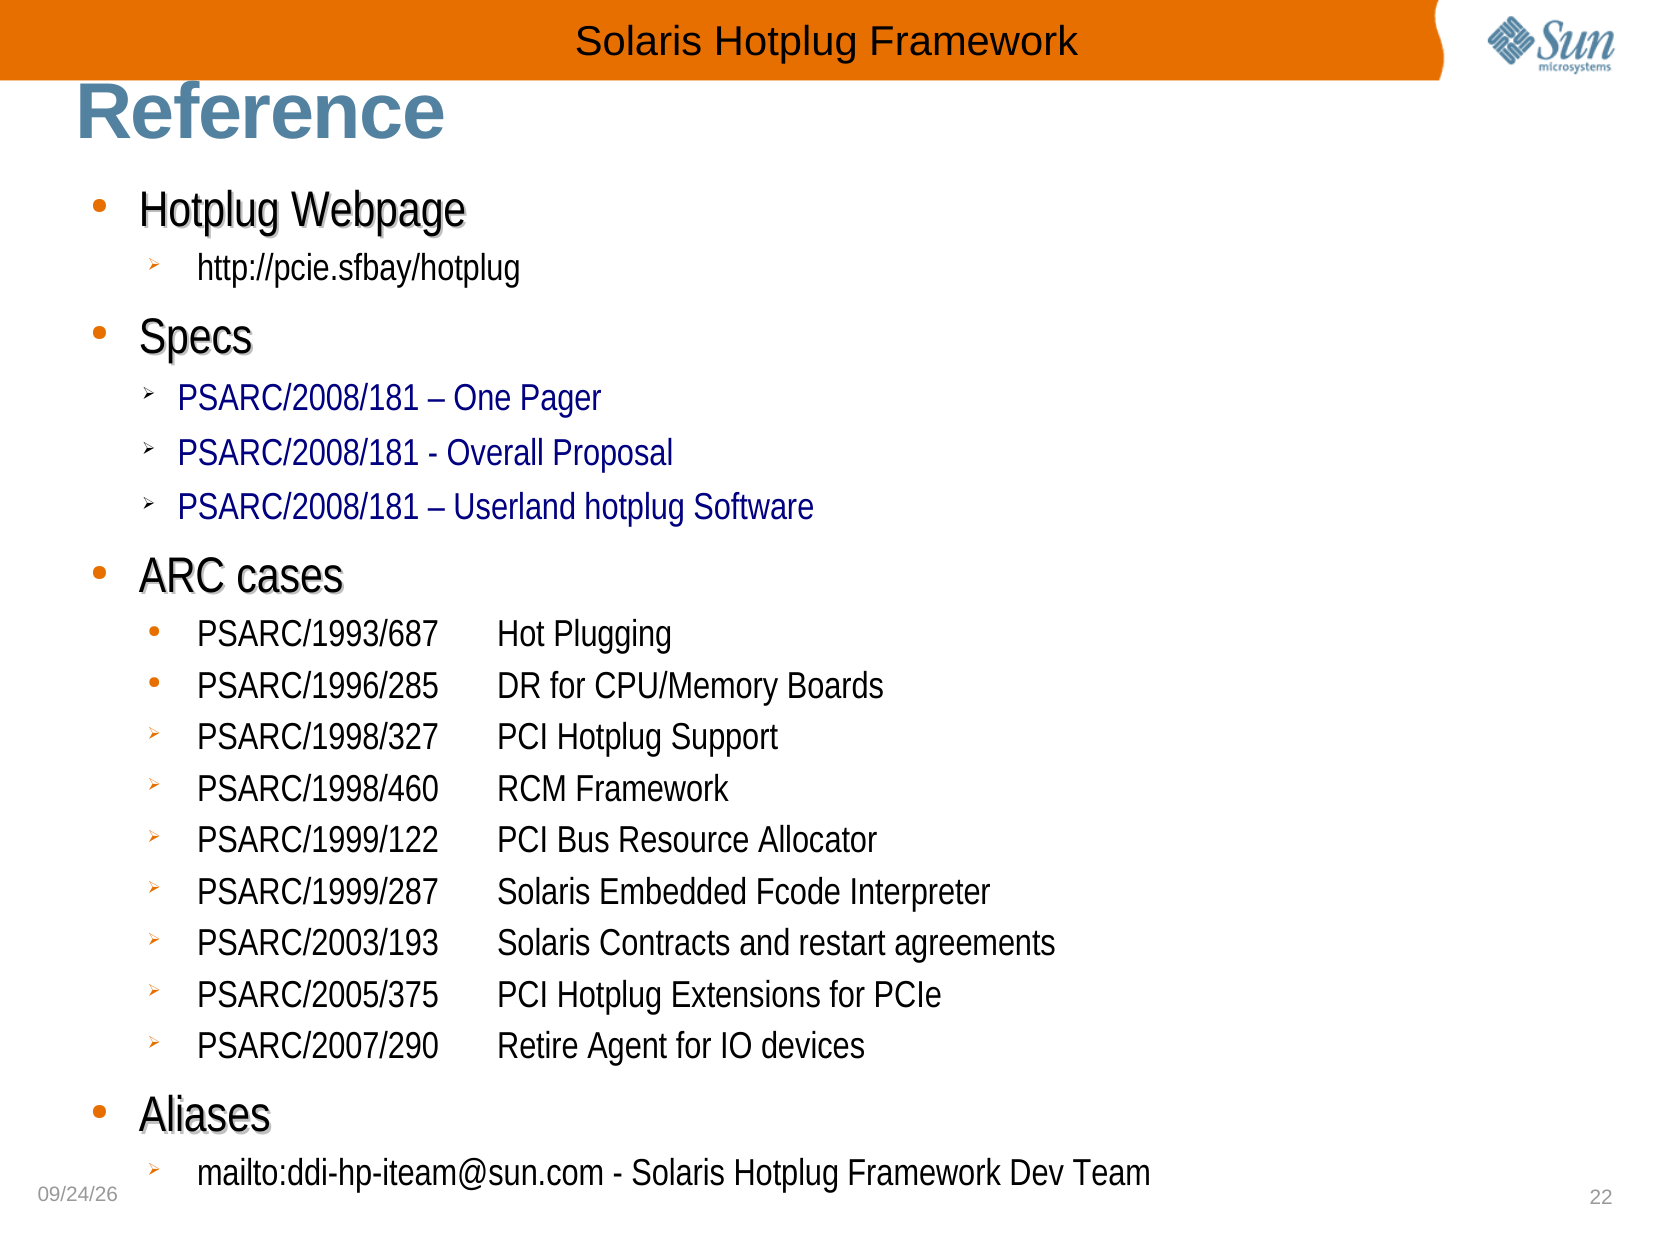

# Reference
Hotplug Webpage
http://pcie.sfbay/hotplug
Specs
PSARC/2008/181 – One Pager
PSARC/2008/181 - Overall Proposal
PSARC/2008/181 – Userland hotplug Software
ARC cases
PSARC/1993/687	Hot Plugging
PSARC/1996/285	DR for CPU/Memory Boards
PSARC/1998/327	PCI Hotplug Support
PSARC/1998/460	RCM Framework
PSARC/1999/122	PCI Bus Resource Allocator
PSARC/1999/287	Solaris Embedded Fcode Interpreter
PSARC/2003/193	Solaris Contracts and restart agreements
PSARC/2005/375	PCI Hotplug Extensions for PCIe
PSARC/2007/290	Retire Agent for IO devices
Aliases
mailto:ddi-hp-iteam@sun.com - Solaris Hotplug Framework Dev Team
22